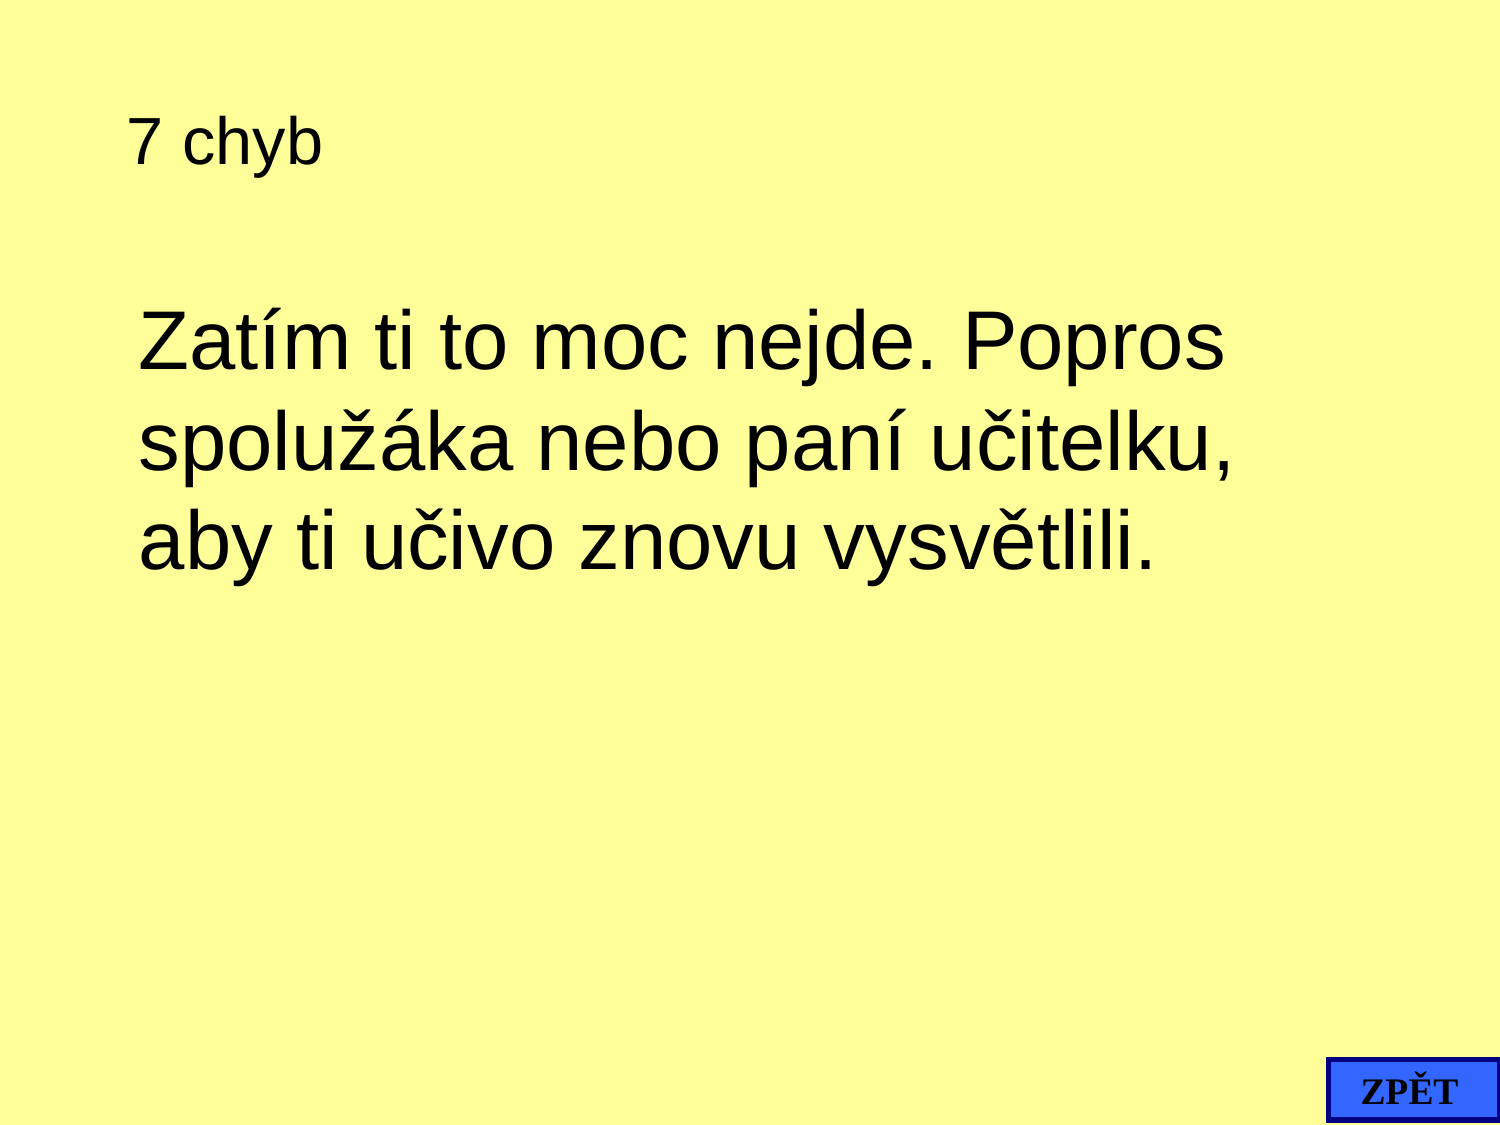

7 chyb
Zatím ti to moc nejde. Popros spolužáka nebo paní učitelku, aby ti učivo znovu vysvětlili.
ZPĚT